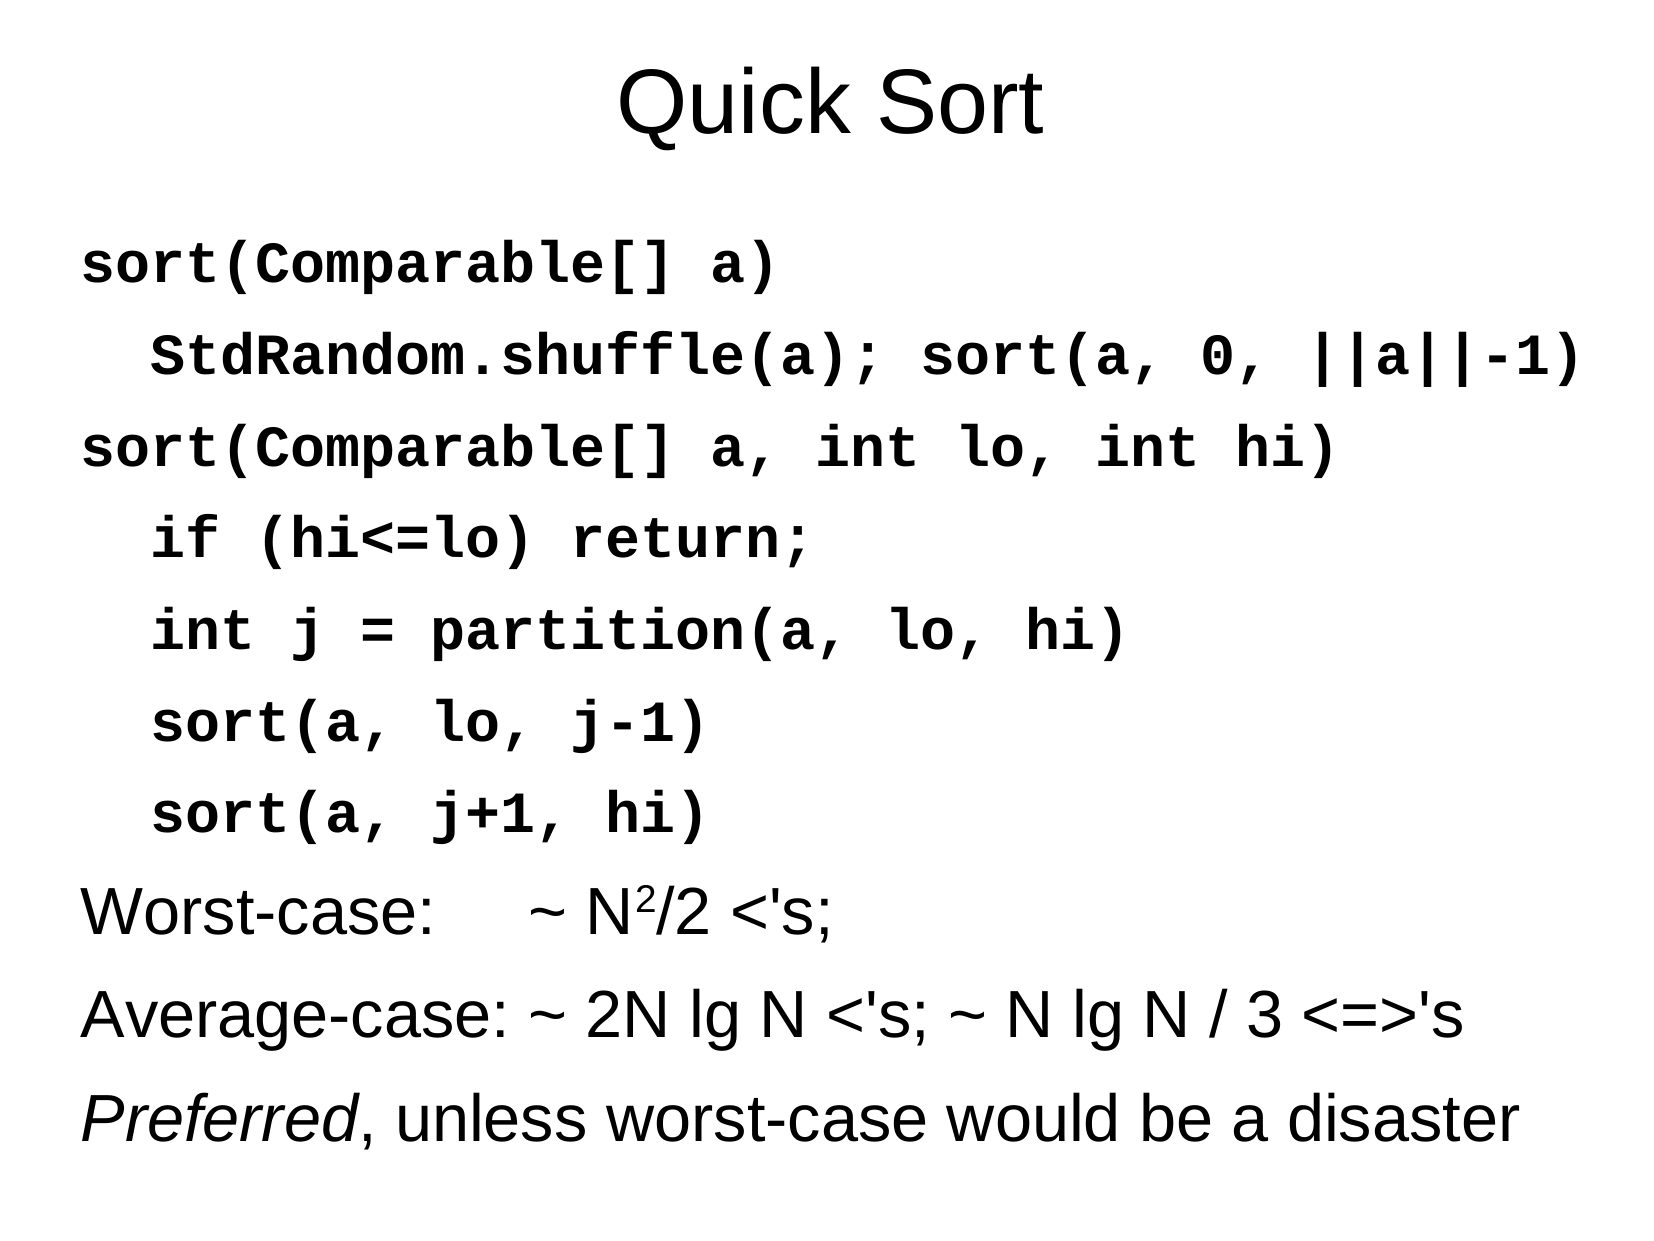

# Quick Sort
sort(Comparable[] a)
 StdRandom.shuffle(a); sort(a, 0, ||a||-1)
sort(Comparable[] a, int lo, int hi)
 if (hi<=lo) return;
 int j = partition(a, lo, hi)
 sort(a, lo, j-1)
 sort(a, j+1, hi)
Worst-case: ~ N2/2 <'s;
Average-case: ~ 2N lg N <'s; ~ N lg N / 3 <=>'s
Preferred, unless worst-case would be a disaster